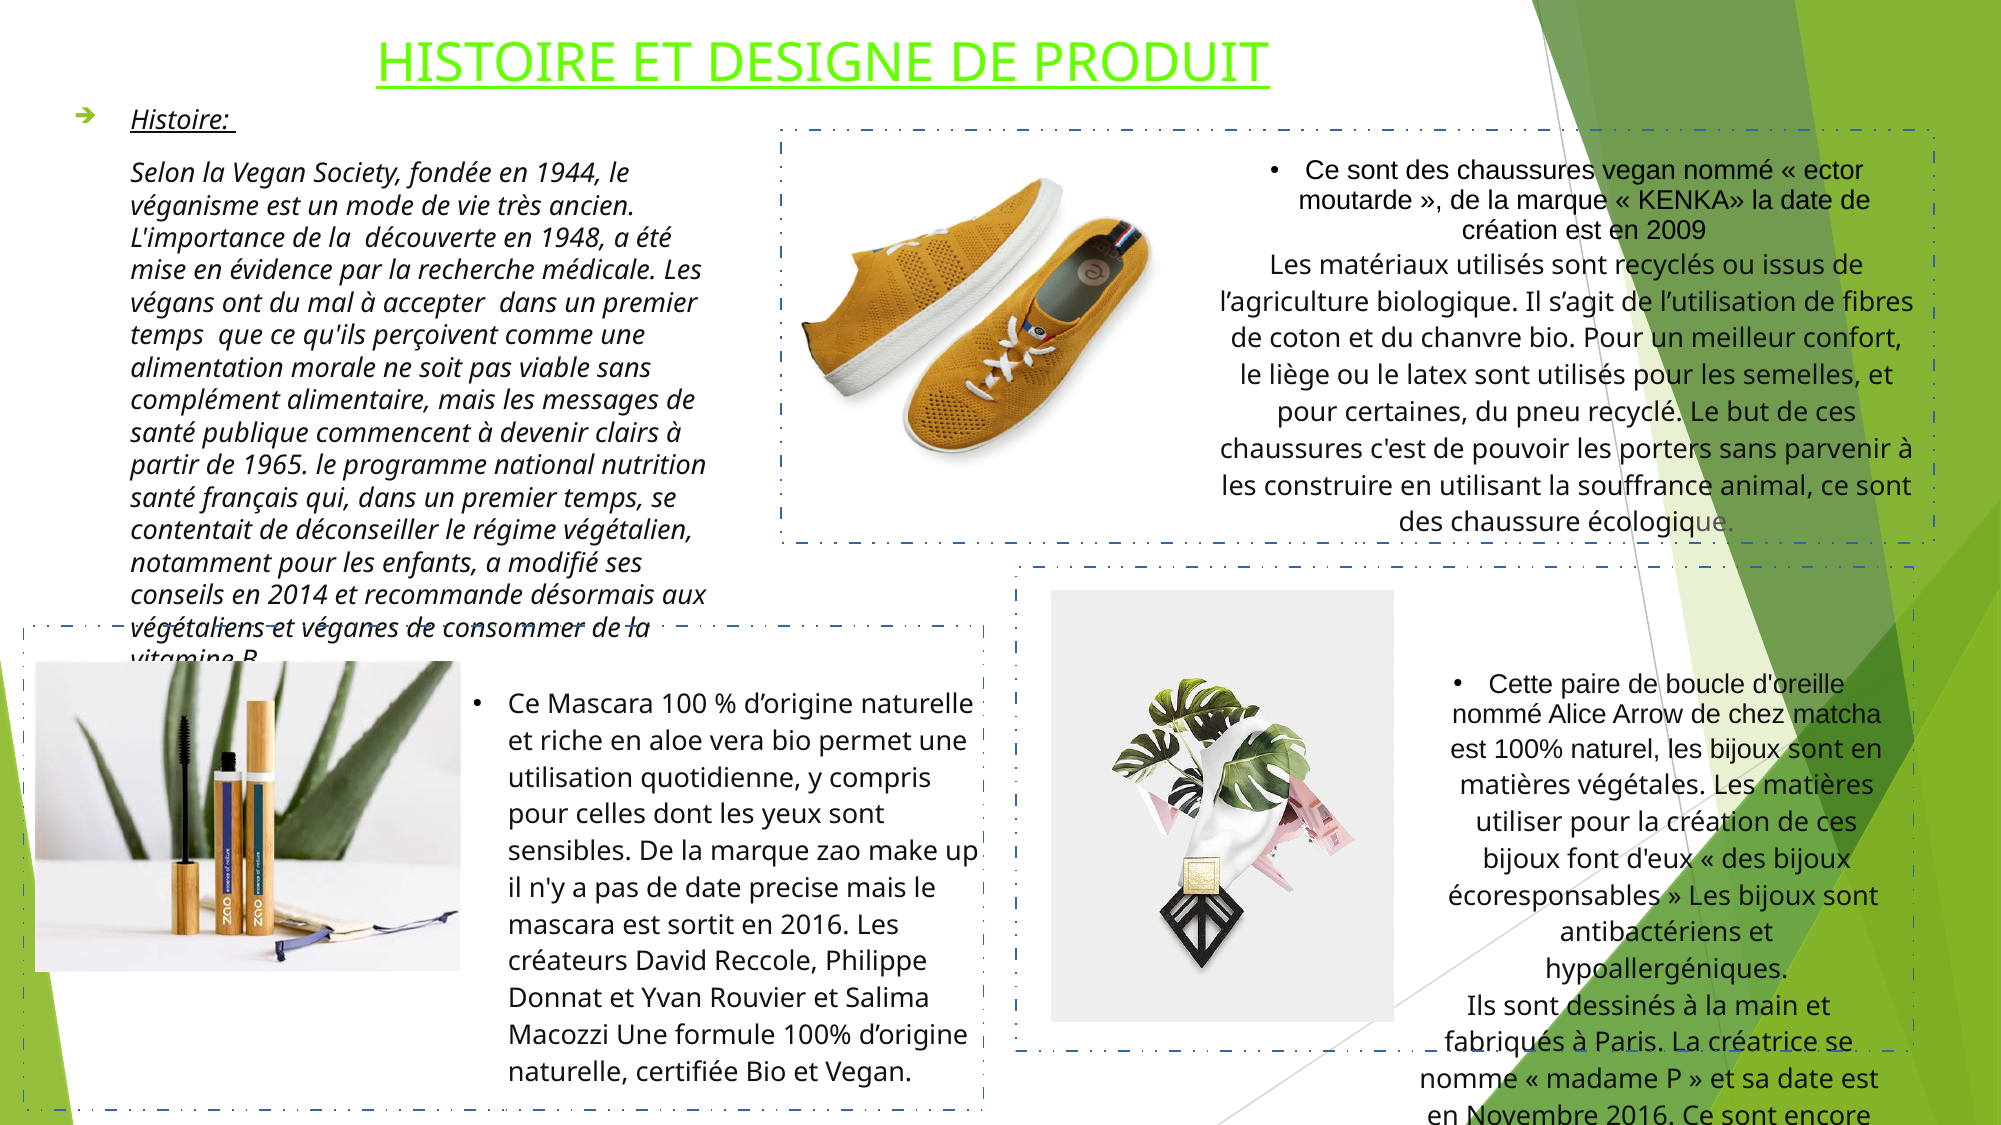

# HISTOIRE ET DESIGNE DE PRODUIT
Histoire:
Selon la Vegan Society, fondée en 1944, le véganisme est un mode de vie très ancien. L'importance de la découverte en 1948, a été mise en évidence par la recherche médicale. Les végans ont du mal à accepter dans un premier temps que ce qu'ils perçoivent comme une alimentation morale ne soit pas viable sans complément alimentaire, mais les messages de santé publique commencent à devenir clairs à partir de 1965. le programme national nutrition santé français qui, dans un premier temps, se contentait de déconseiller le régime végétalien, notamment pour les enfants, a modifié ses conseils en 2014 et recommande désormais aux végétaliens et véganes de consommer de la vitamine B.
Ce sont des chaussures vegan nommé « ector moutarde », de la marque « KENKA» la date de création est en 2009
Les matériaux utilisés sont recyclés ou issus de l’agriculture biologique. Il s’agit de l’utilisation de fibres de coton et du chanvre bio. Pour un meilleur confort, le liège ou le latex sont utilisés pour les semelles, et pour certaines, du pneu recyclé. Le but de ces chaussures c'est de pouvoir les porters sans parvenir à les construire en utilisant la souffrance animal, ce sont des chaussure écologique.
Cette paire de boucle d'oreille nommé Alice Arrow de chez matcha est 100% naturel, les bijoux sont en matières végétales. Les matières utiliser pour la création de ces bijoux font d'eux « des bijoux écoresponsables » Les bijoux sont antibactériens et hypoallergéniques.
Ils sont dessinés à la main et fabriqués à Paris. La créatrice se nomme « madame P » et sa date est en Novembre 2016. Ce sont encore des produit contre la souffrance animal.
Ce Mascara 100 % d’origine naturelle et riche en aloe vera bio permet une utilisation quotidienne, y compris pour celles dont les yeux sont sensibles. De la marque zao make up il n'y a pas de date precise mais le mascara est sortit en 2016. Les créateurs David Reccole, Philippe Donnat et Yvan Rouvier et Salima Macozzi Une formule 100% d’origine naturelle, certifiée Bio et Vegan.